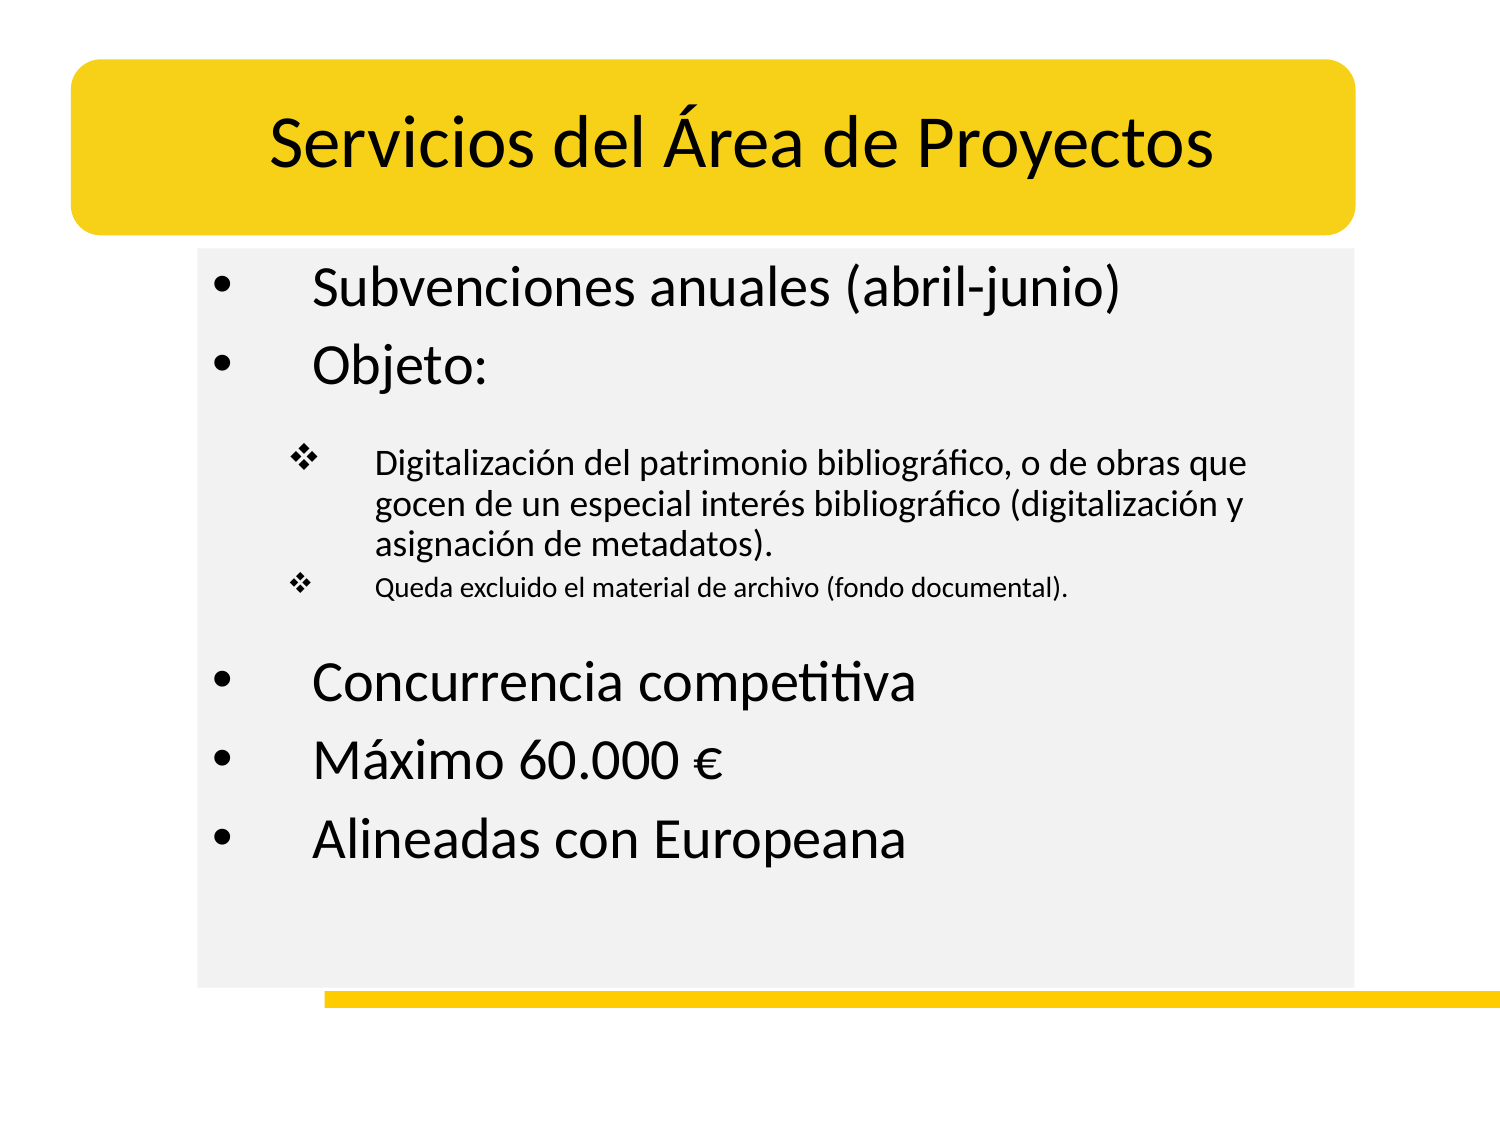

# Servicios del Área de Proyectos
Subvenciones anuales (abril-junio)
Objeto:
Digitalización del patrimonio bibliográfico, o de obras que gocen de un especial interés bibliográfico (digitalización y asignación de metadatos).
Queda excluido el material de archivo (fondo documental).
Concurrencia competitiva
Máximo 60.000 €
Alineadas con Europeana